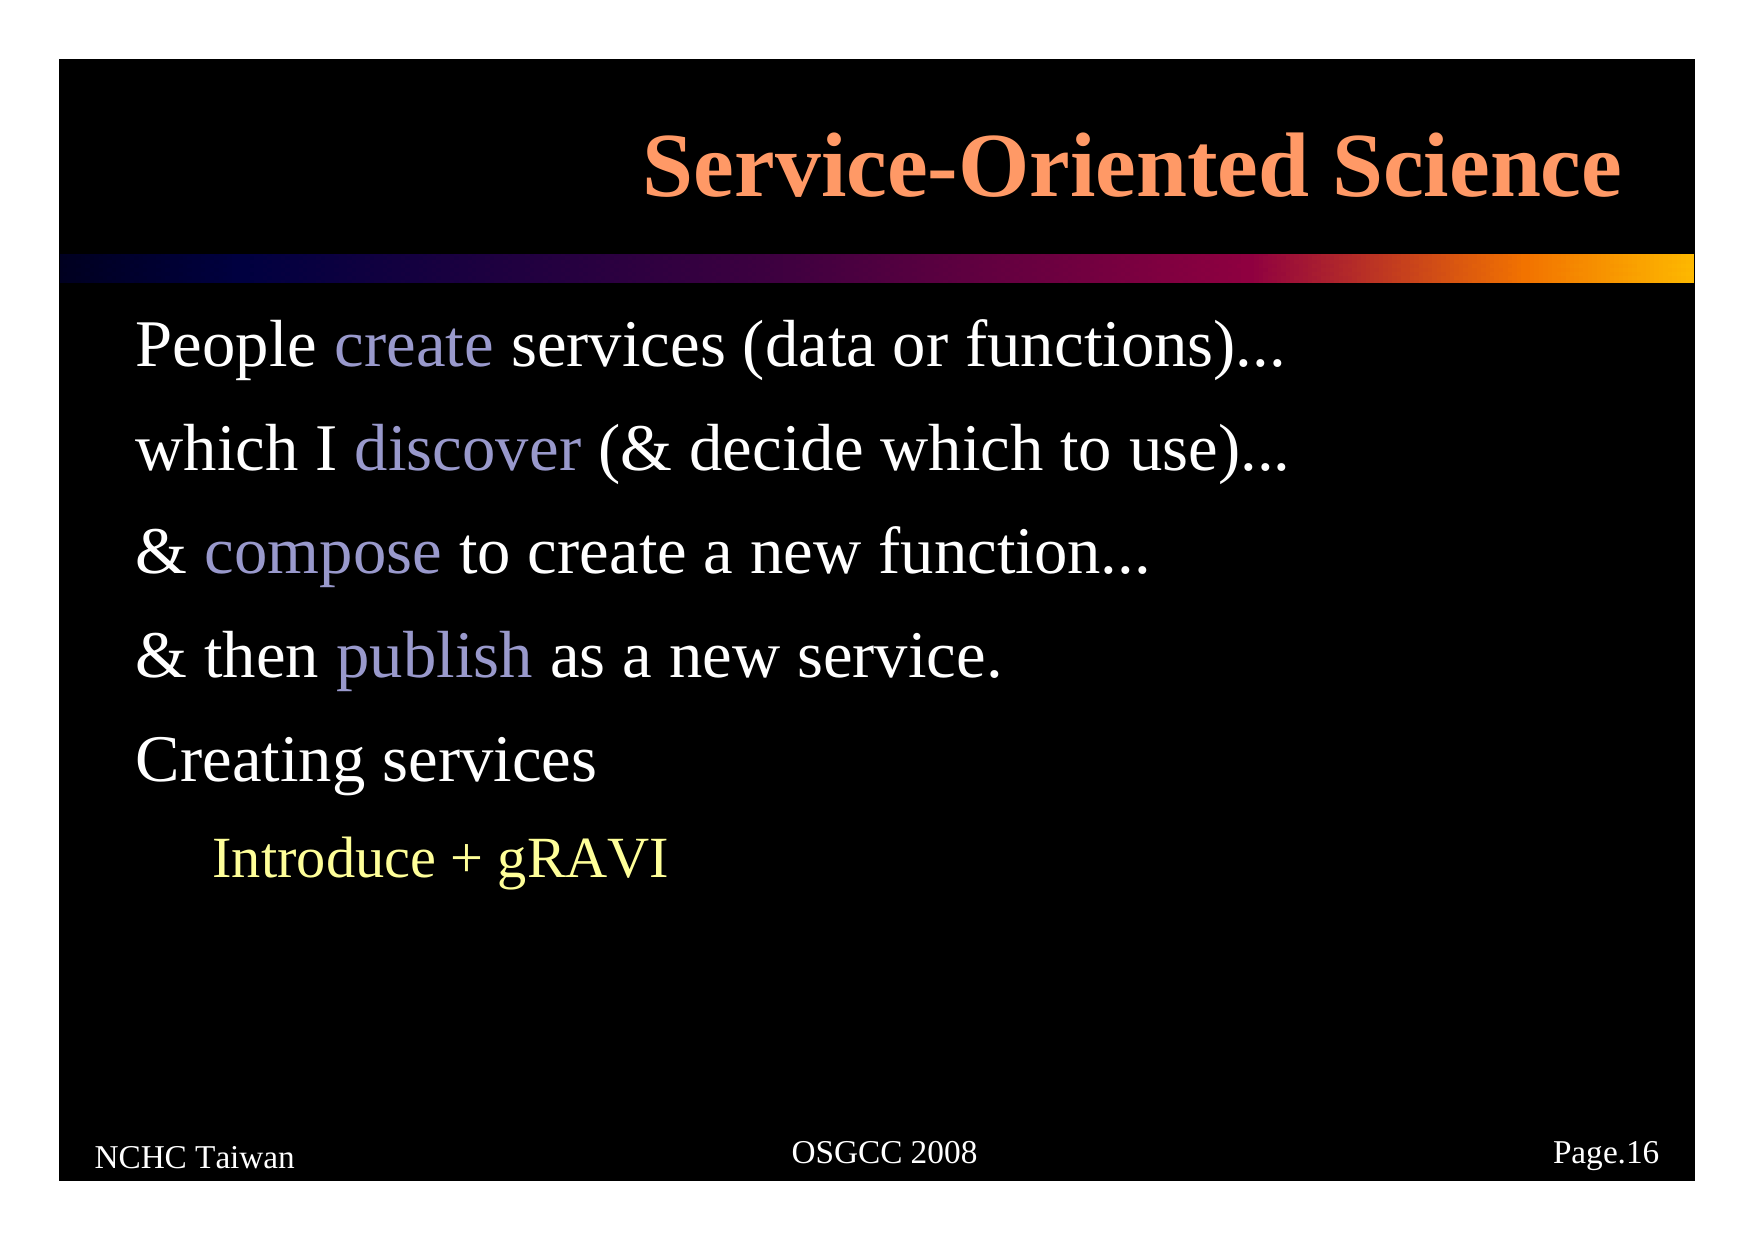

# Service-Oriented Science
People create services (data or functions)...
which I discover (& decide which to use)...
& compose to create a new function...
& then publish as a new service.
Creating services
Introduce + gRAVI